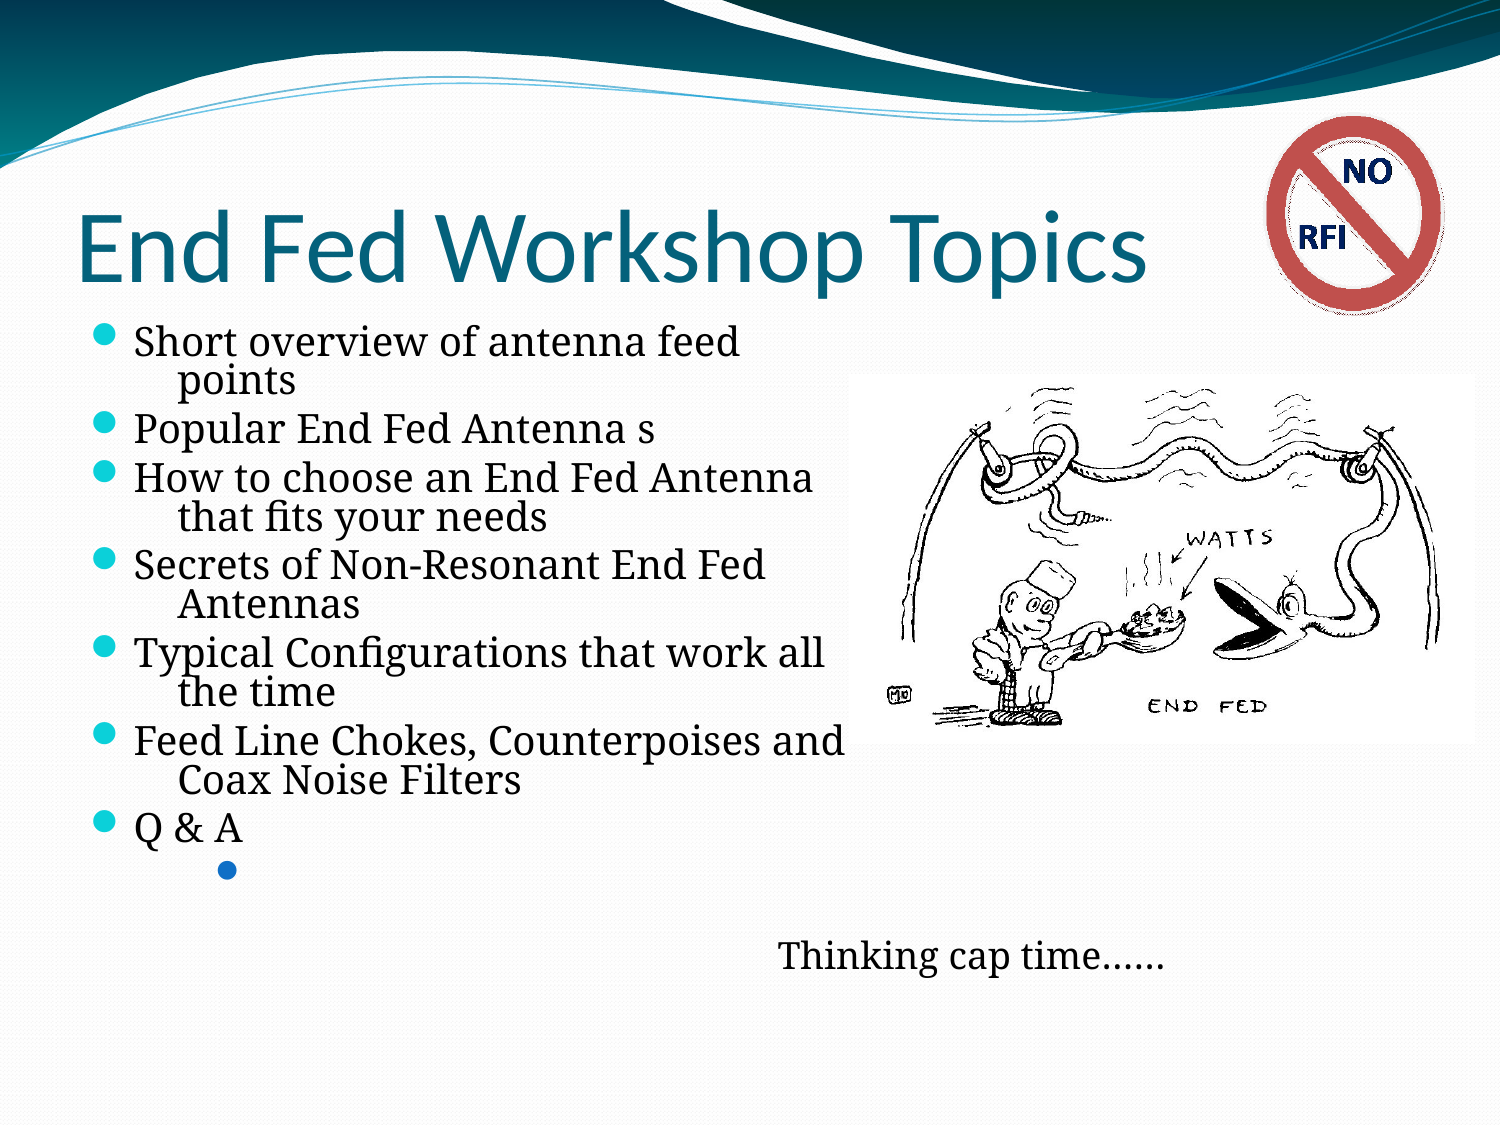

# End Fed Workshop Topics
Short overview of antenna feed points
Popular End Fed Antenna s
How to choose an End Fed Antenna that fits your needs
Secrets of Non-Resonant End Fed Antennas
Typical Configurations that work all the time
Feed Line Chokes, Counterpoises and Coax Noise Filters
Q & A
Thinking cap time……